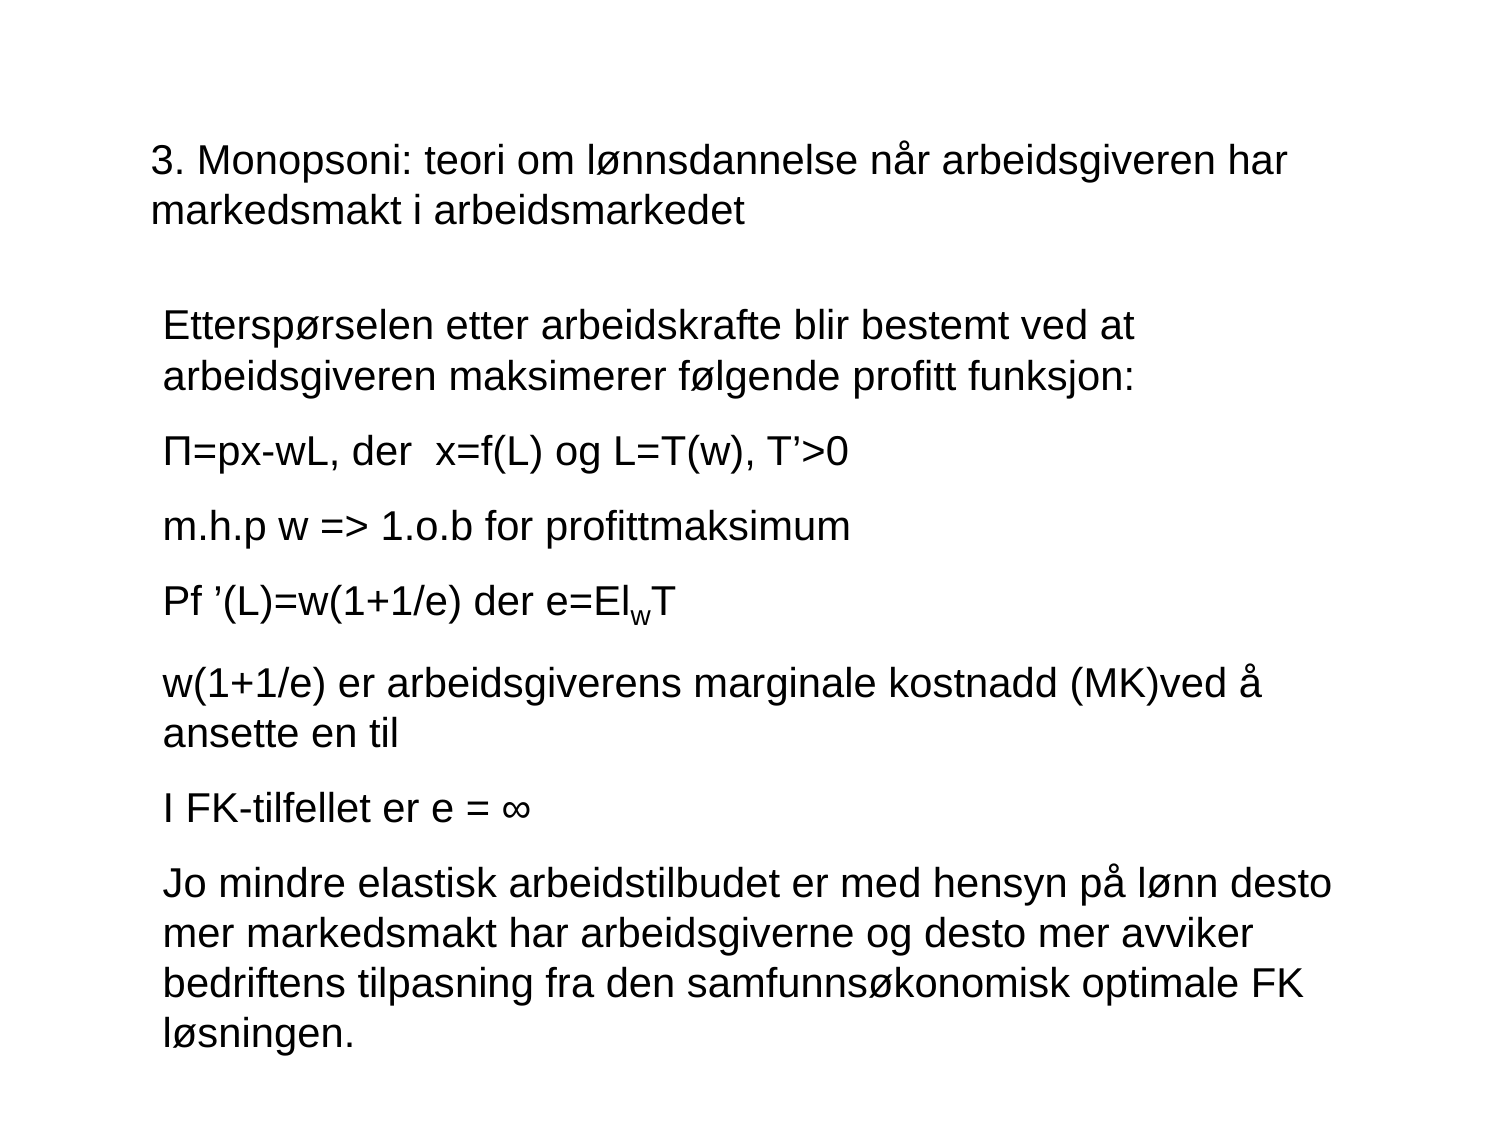

3. Monopsoni: teori om lønnsdannelse når arbeidsgiveren har markedsmakt i arbeidsmarkedet
Etterspørselen etter arbeidskrafte blir bestemt ved at arbeidsgiveren maksimerer følgende profitt funksjon:
Π=px-wL, der x=f(L) og L=T(w), T’>0
m.h.p w => 1.o.b for profittmaksimum
Pf ’(L)=w(1+1/e) der e=ElwT
w(1+1/e) er arbeidsgiverens marginale kostnadd (MK)ved å ansette en til
I FK-tilfellet er e = ∞
Jo mindre elastisk arbeidstilbudet er med hensyn på lønn desto mer markedsmakt har arbeidsgiverne og desto mer avviker bedriftens tilpasning fra den samfunnsøkonomisk optimale FK løsningen.